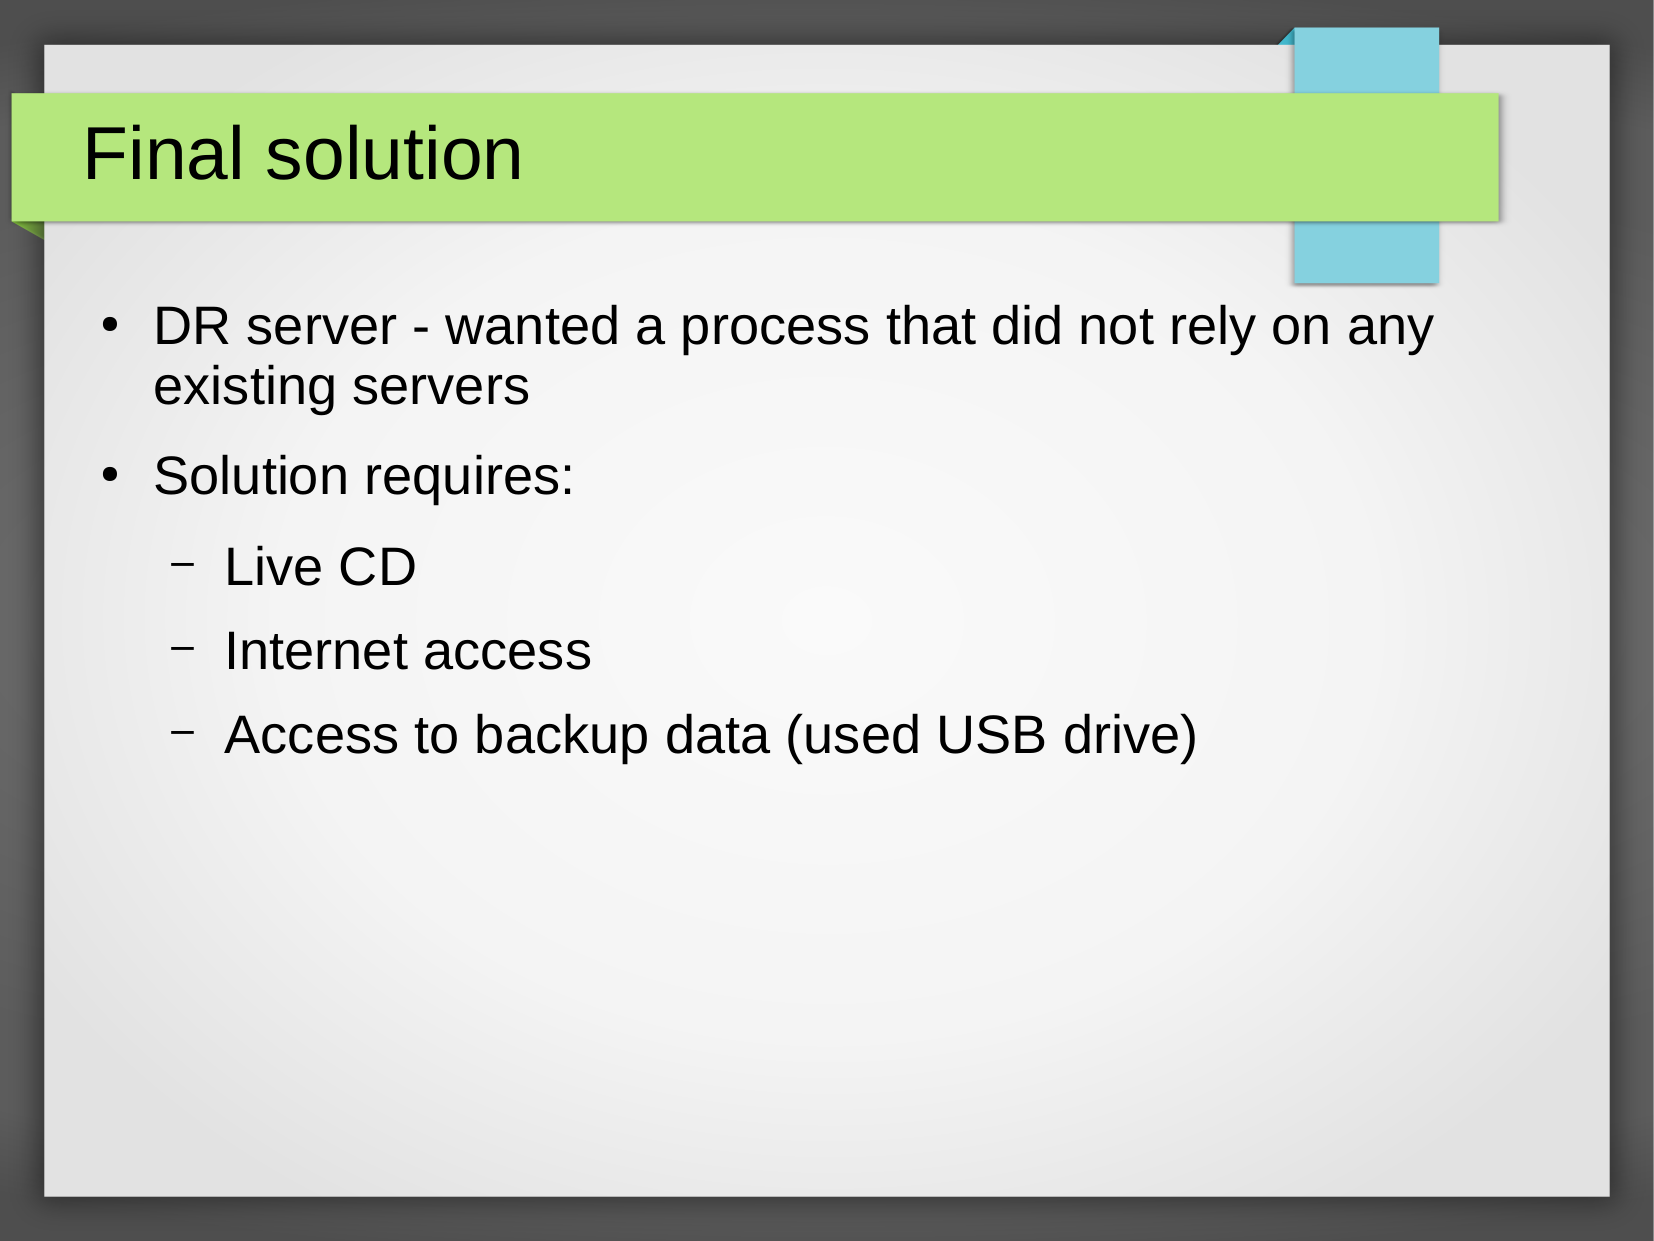

# Final solution
DR server - wanted a process that did not rely on any existing servers
Solution requires:
Live CD
Internet access
Access to backup data (used USB drive)